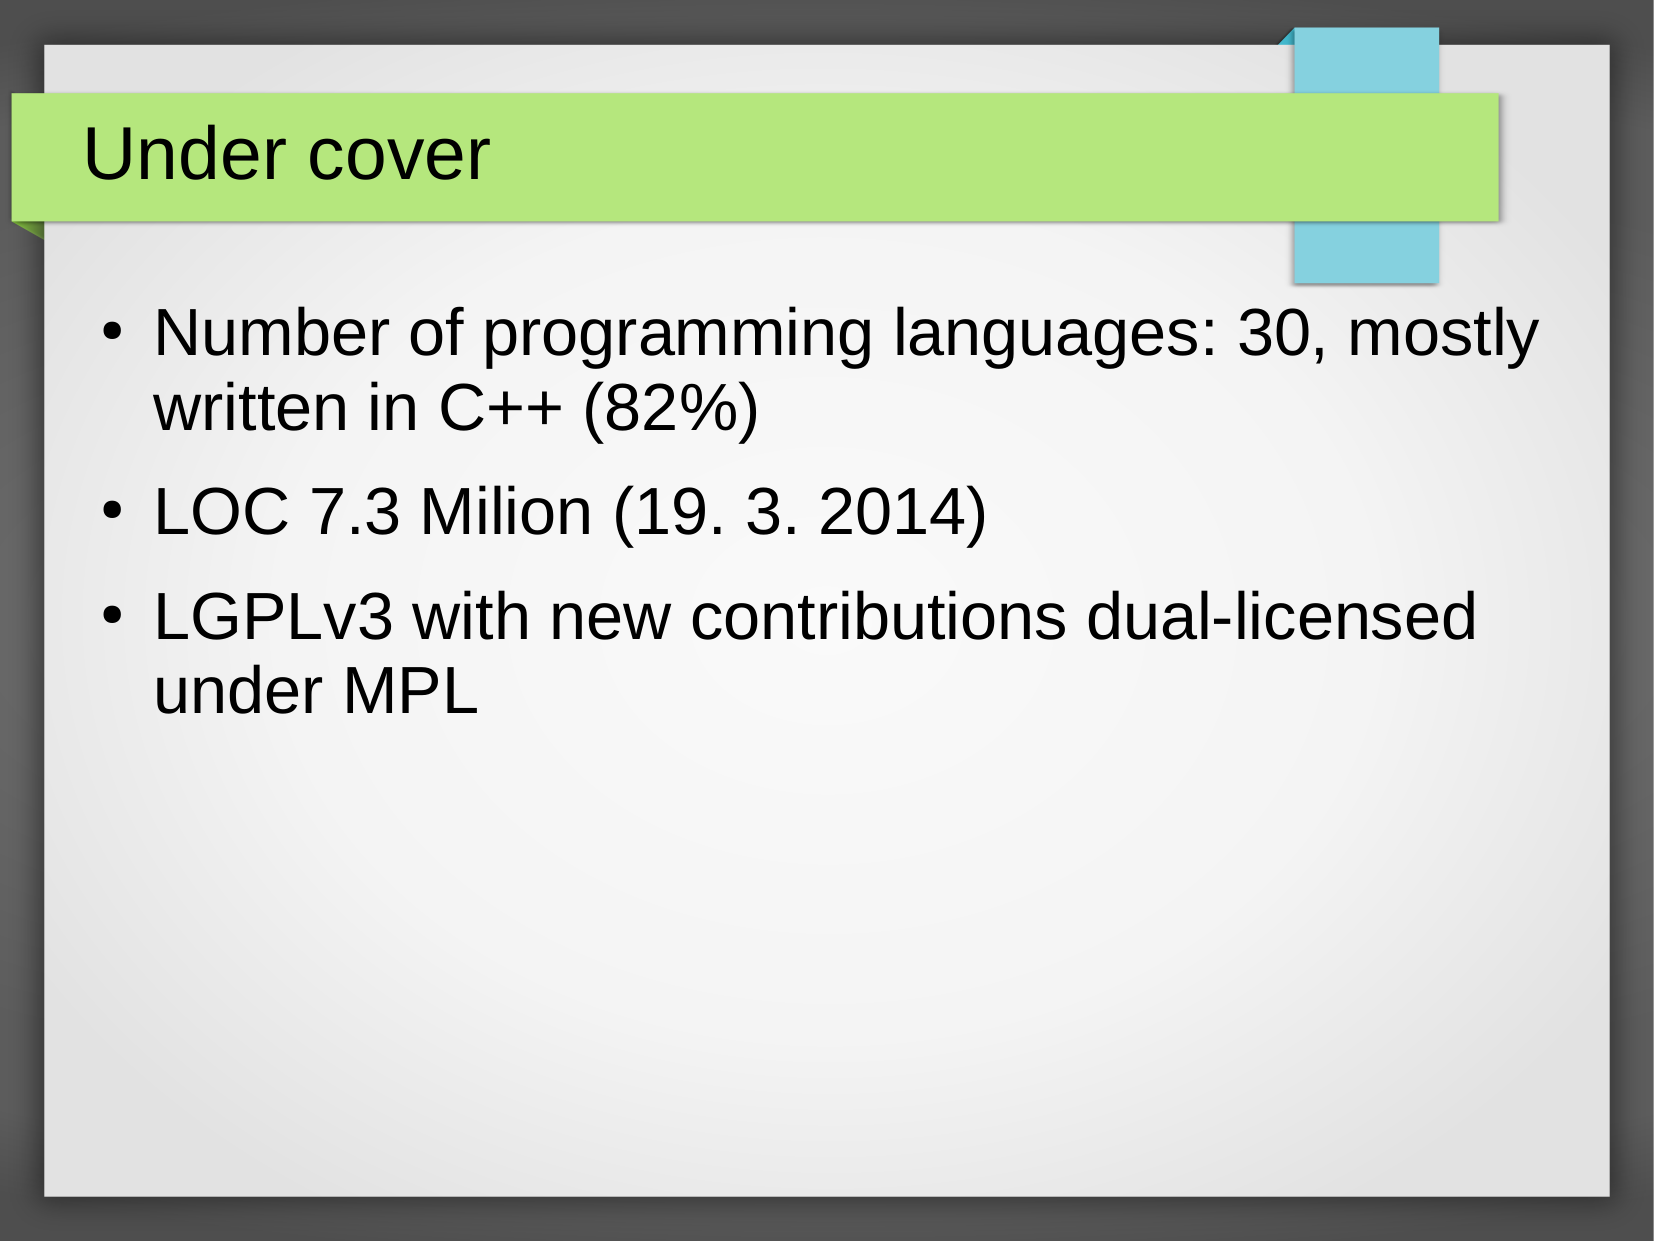

# Under cover
Number of programming languages: 30, mostly written in C++ (82%)
LOC 7.3 Milion (19. 3. 2014)
LGPLv3 with new contributions dual-licensed under MPL